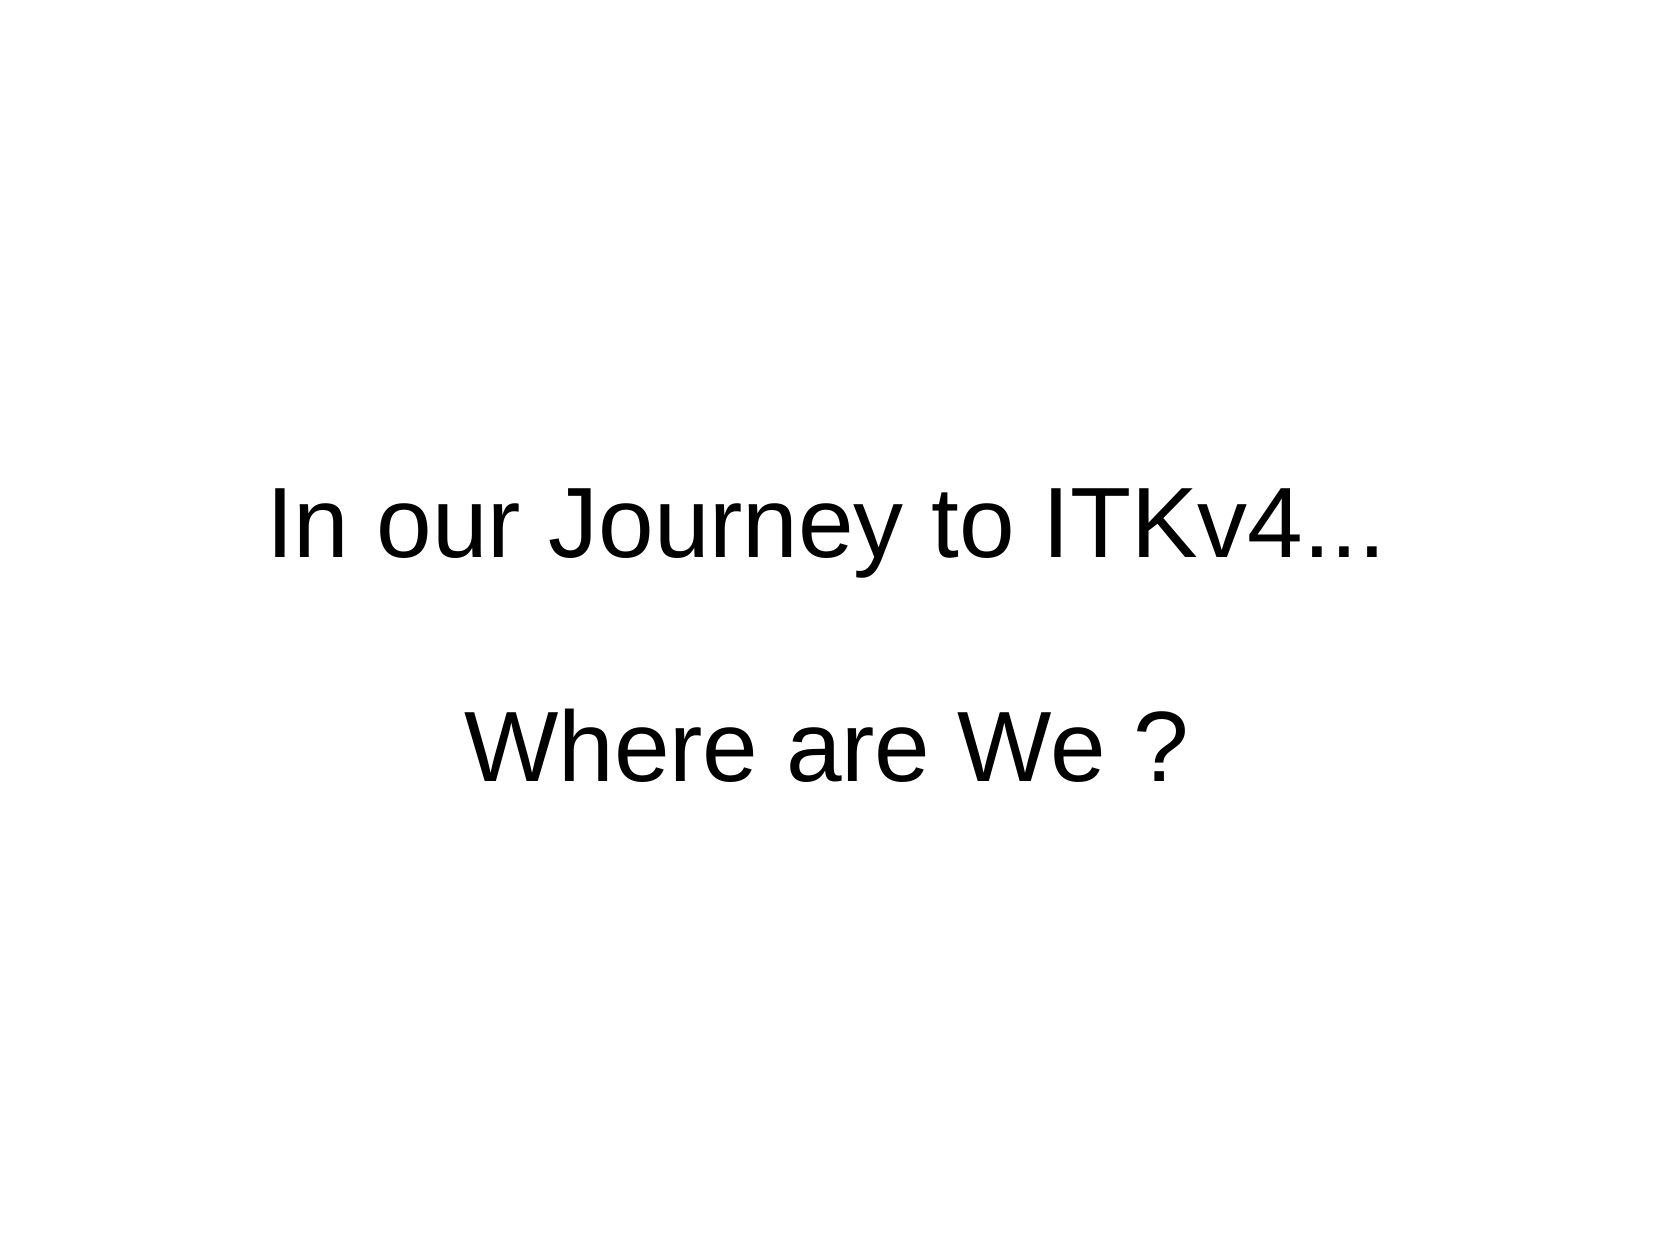

# In our Journey to ITKv4...
Where are We ?